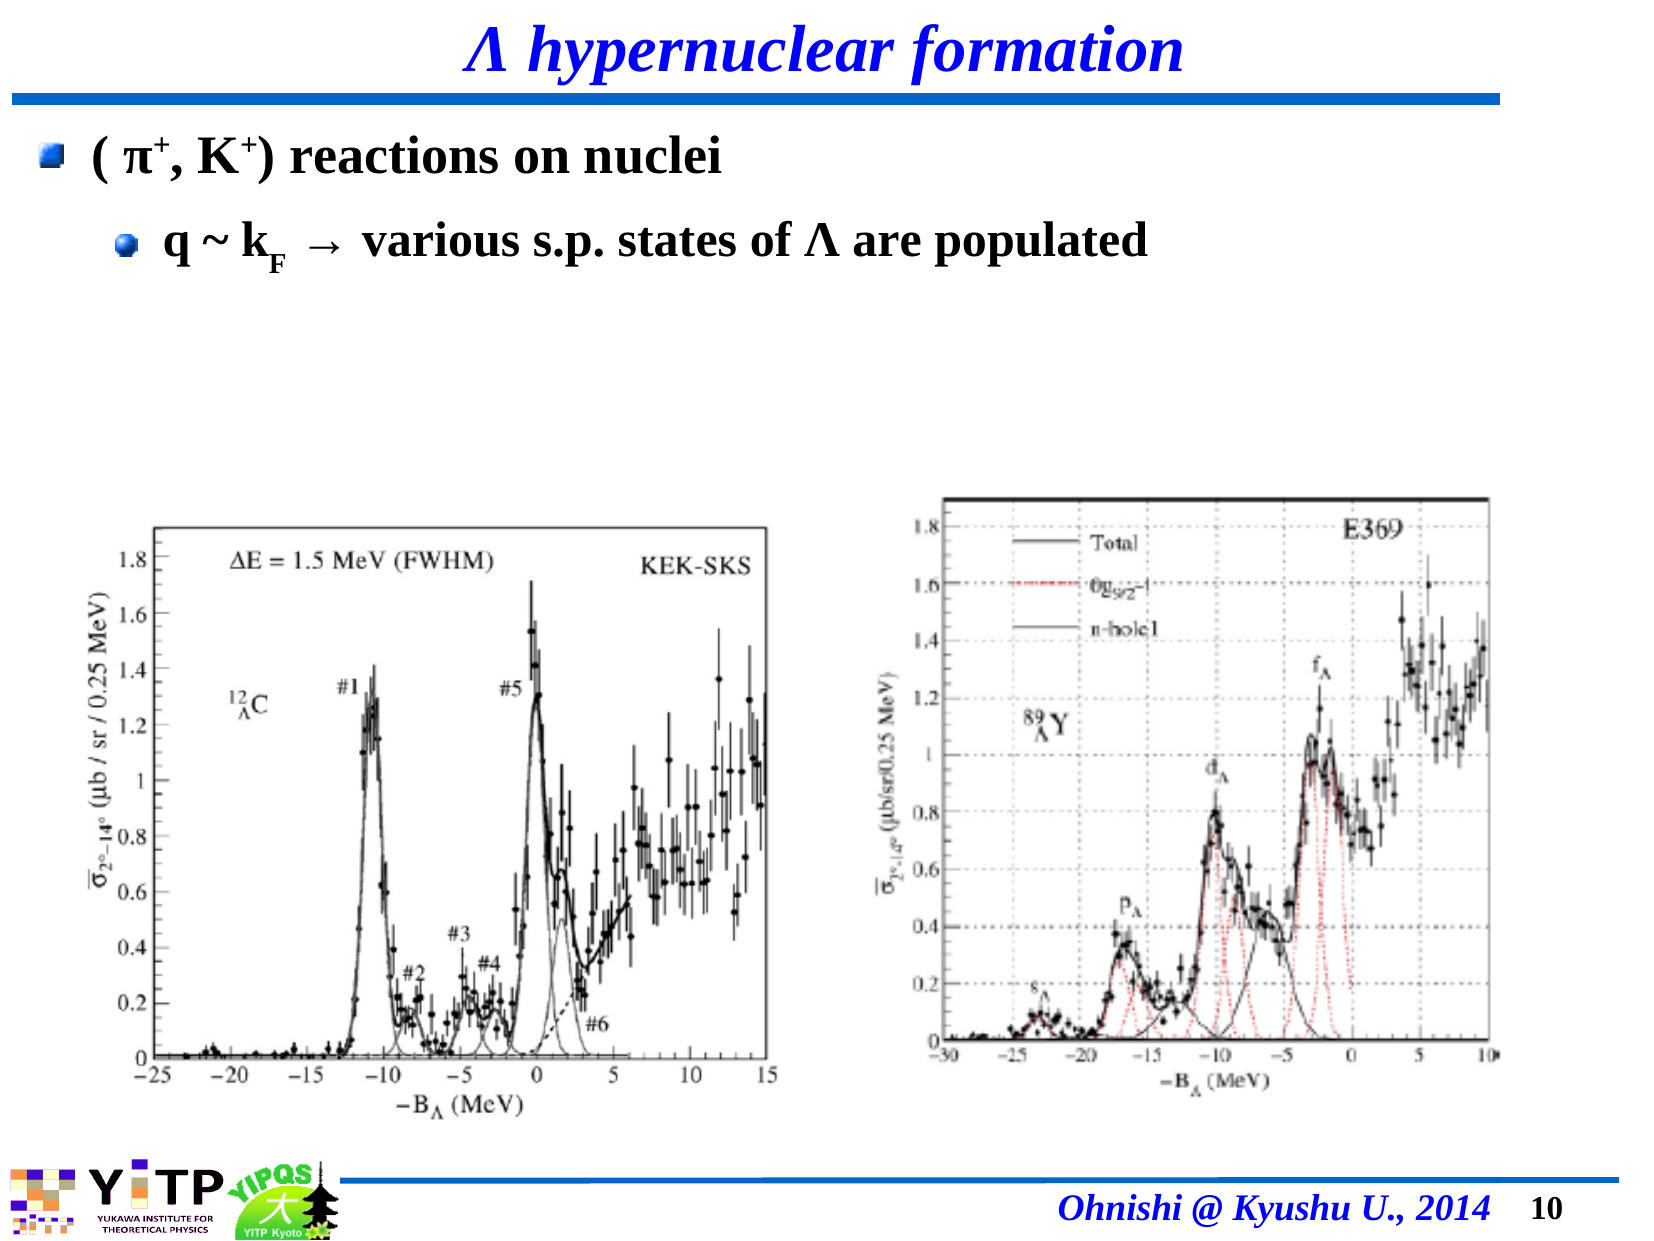

# Λ hypernuclear formation
( π+, K+) reactions on nuclei
q ~ kF → various s.p. states of Λ are populated